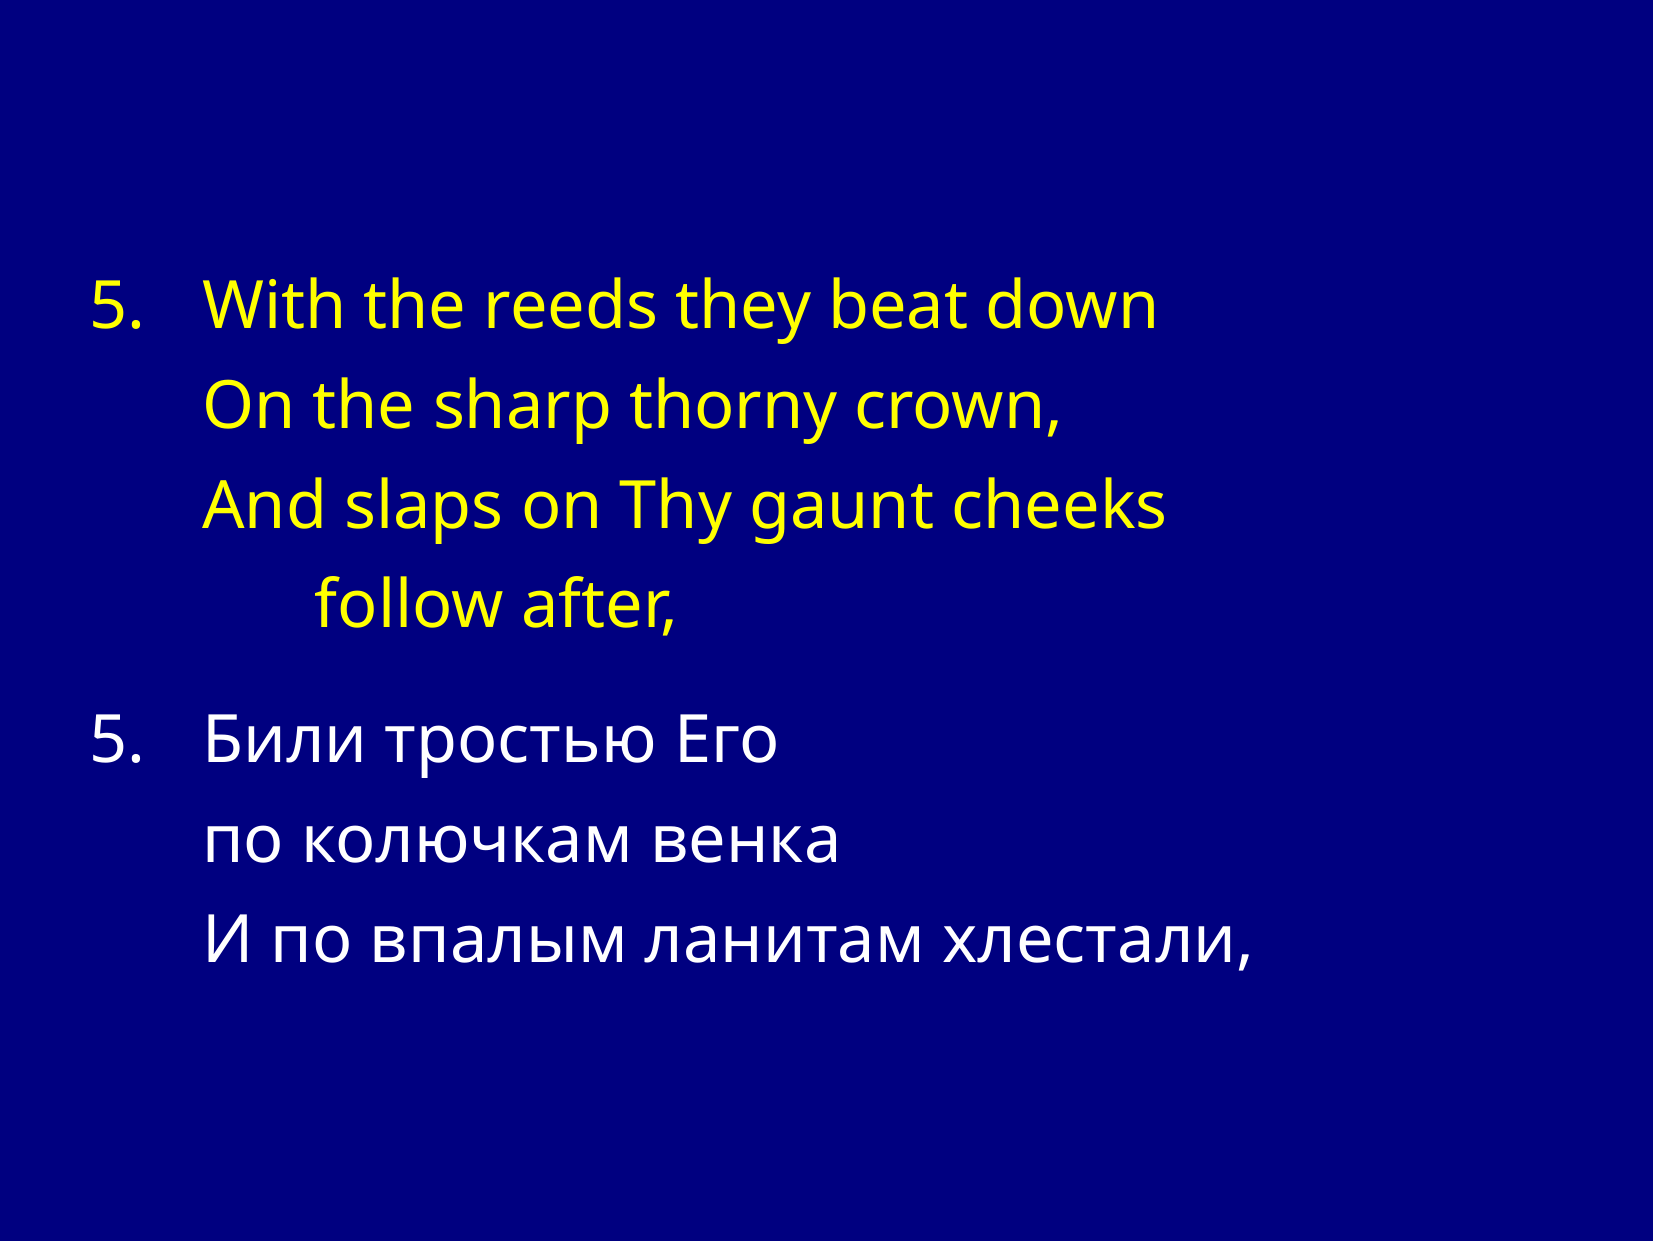

5.	With the reeds they beat down
	On the sharp thorny crown,
	And slaps on Thy gaunt cheeks
		follow after,
5.	Били тростью Его
	по колючкам венка
	И по впалым ланитам хлестали,